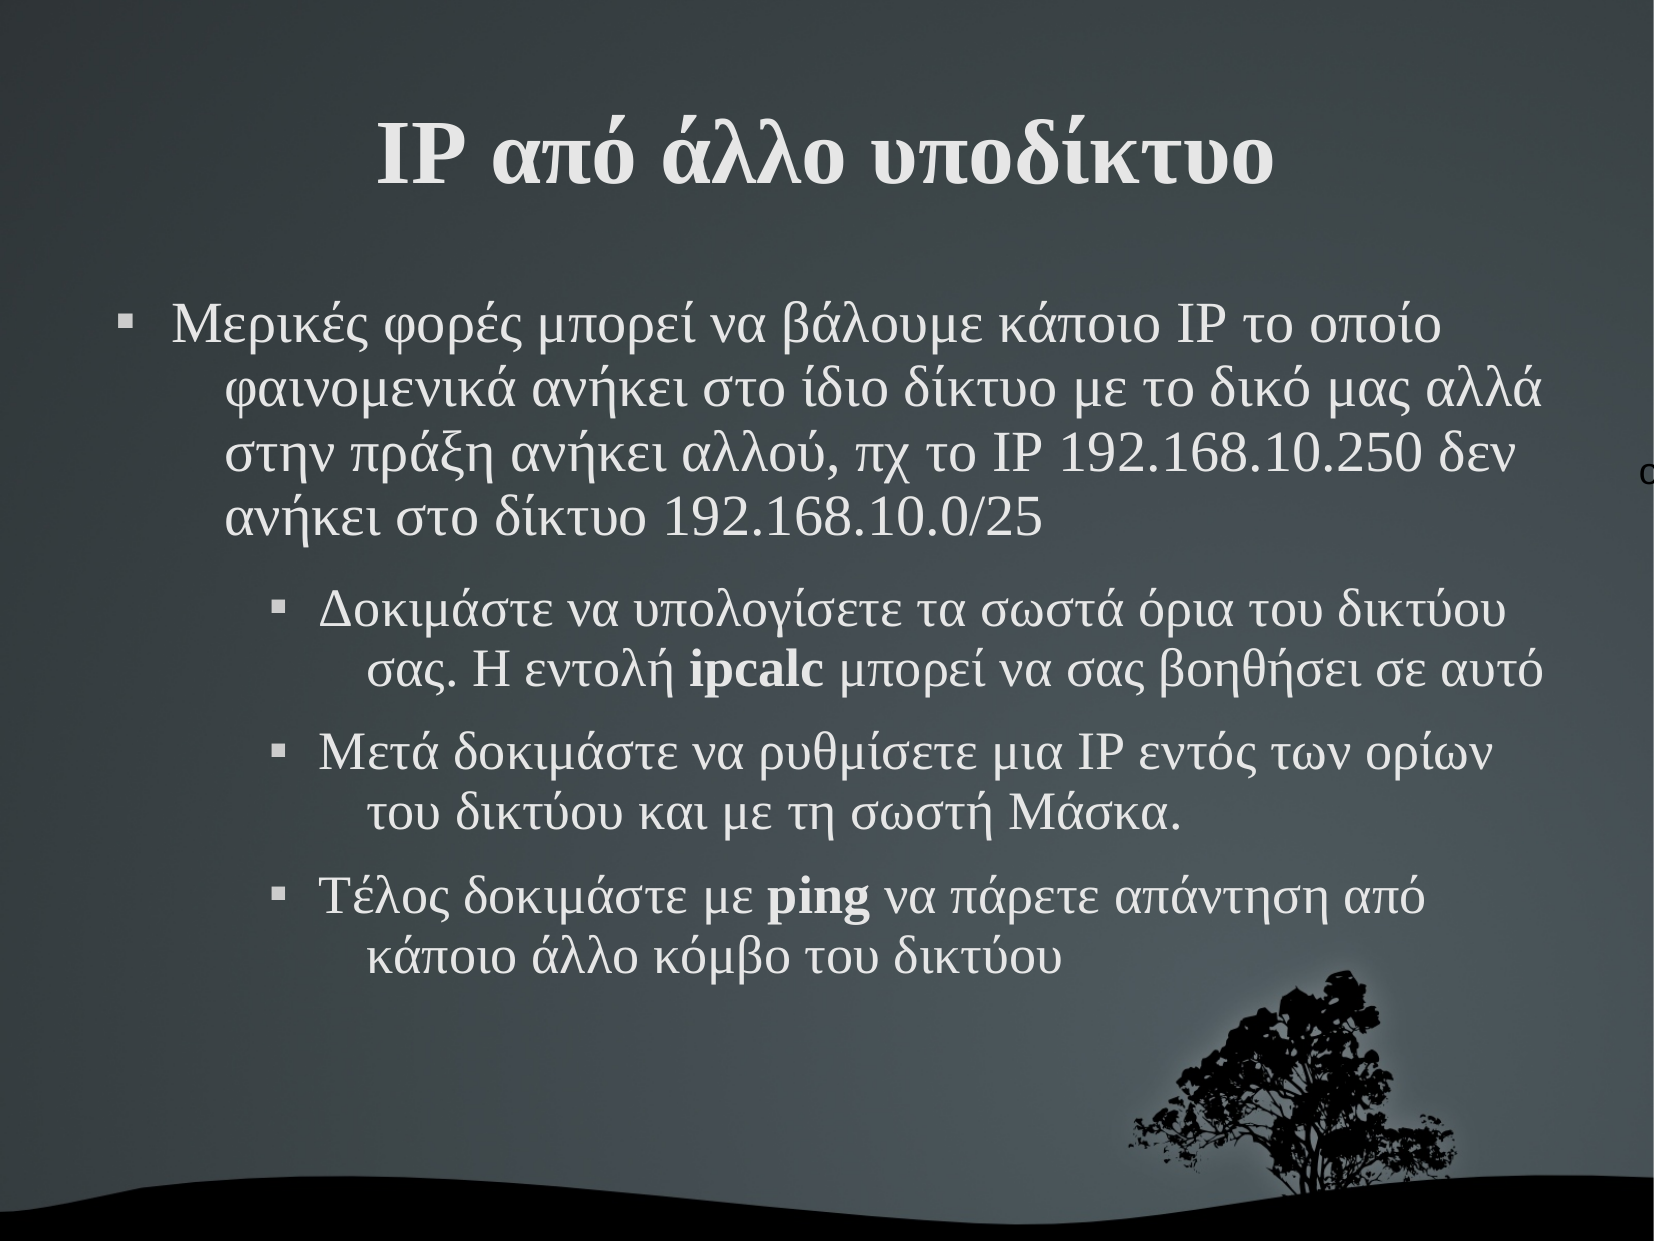

IP από άλλο υποδίκτυο
# Μερικές φορές μπορεί να βάλουμε κάποιο IP το οποίο φαινομενικά ανήκει στο ίδιο δίκτυο με το δικό μας αλλά στην πράξη ανήκει αλλού, πχ το IP 192.168.10.250 δεν ανήκει στο δίκτυο 192.168.10.0/25
Δοκιμάστε να υπολογίσετε τα σωστά όρια του δικτύου σας. Η εντολή ipcalc μπορεί να σας βοηθήσει σε αυτό
Μετά δοκιμάστε να ρυθμίσετε μια IP εντός των ορίων του δικτύου και με τη σωστή Μάσκα.
Τέλος δοκιμάστε με ping να πάρετε απάντηση από κάποιο άλλο κόμβο του δικτύου
ο